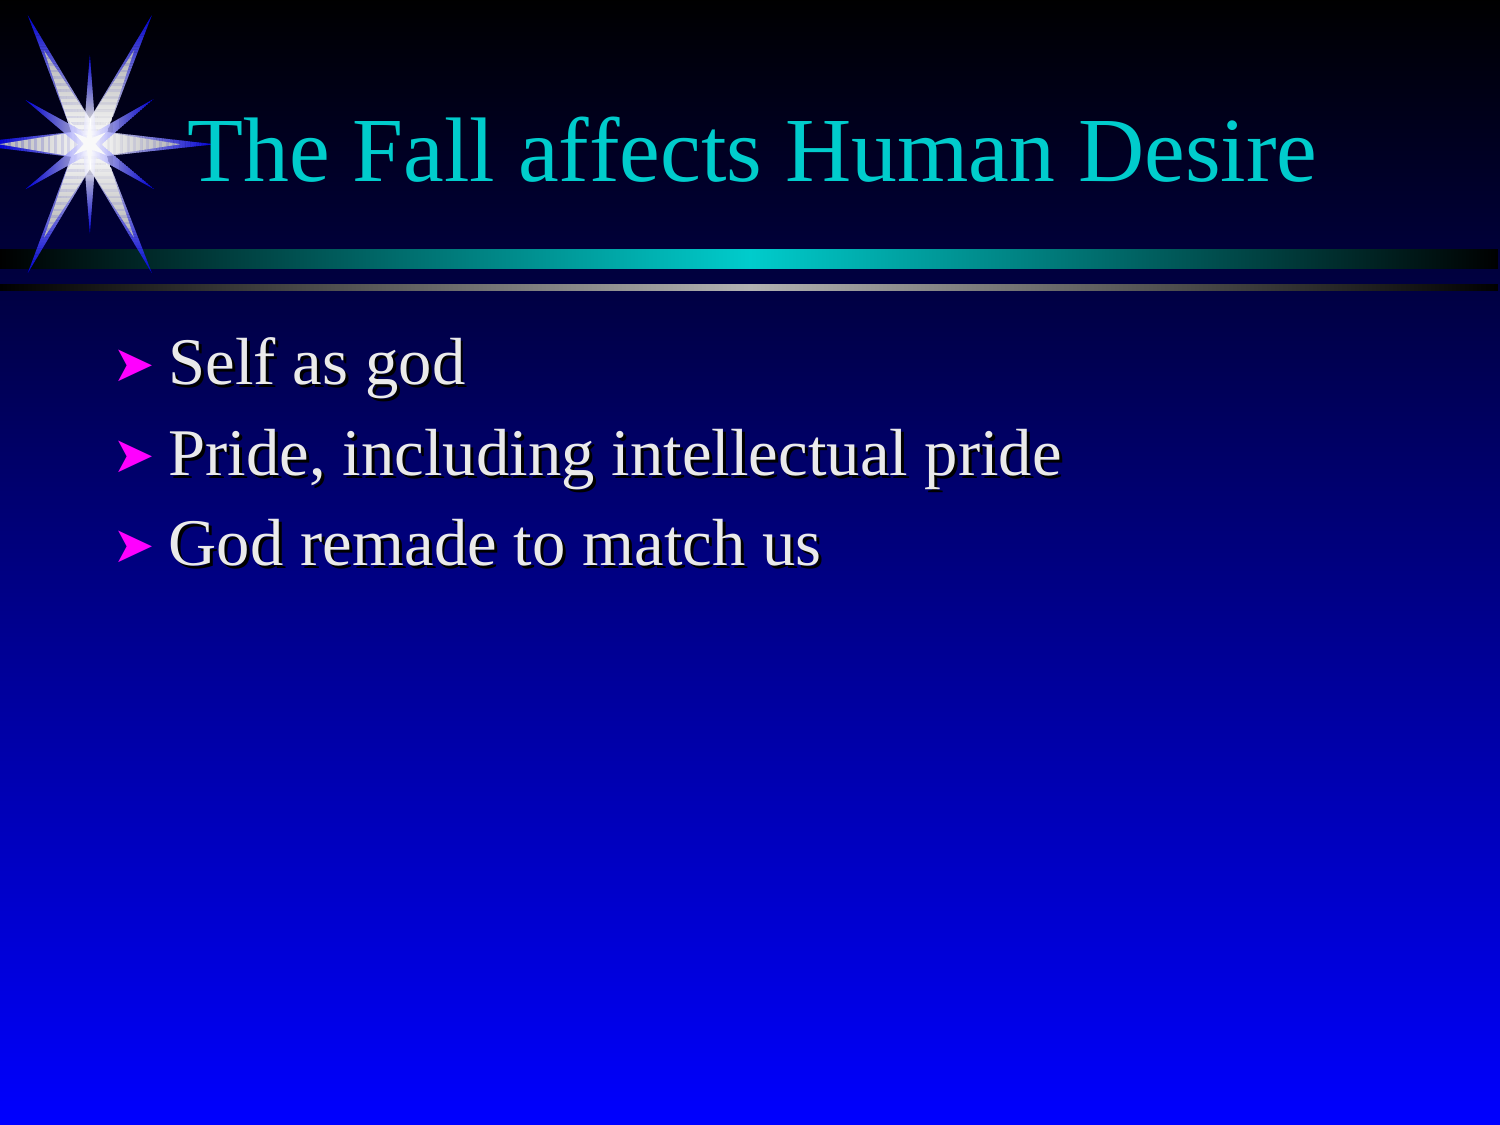

# The Fall affects Human Desire
Self as god
Pride, including intellectual pride
God remade to match us